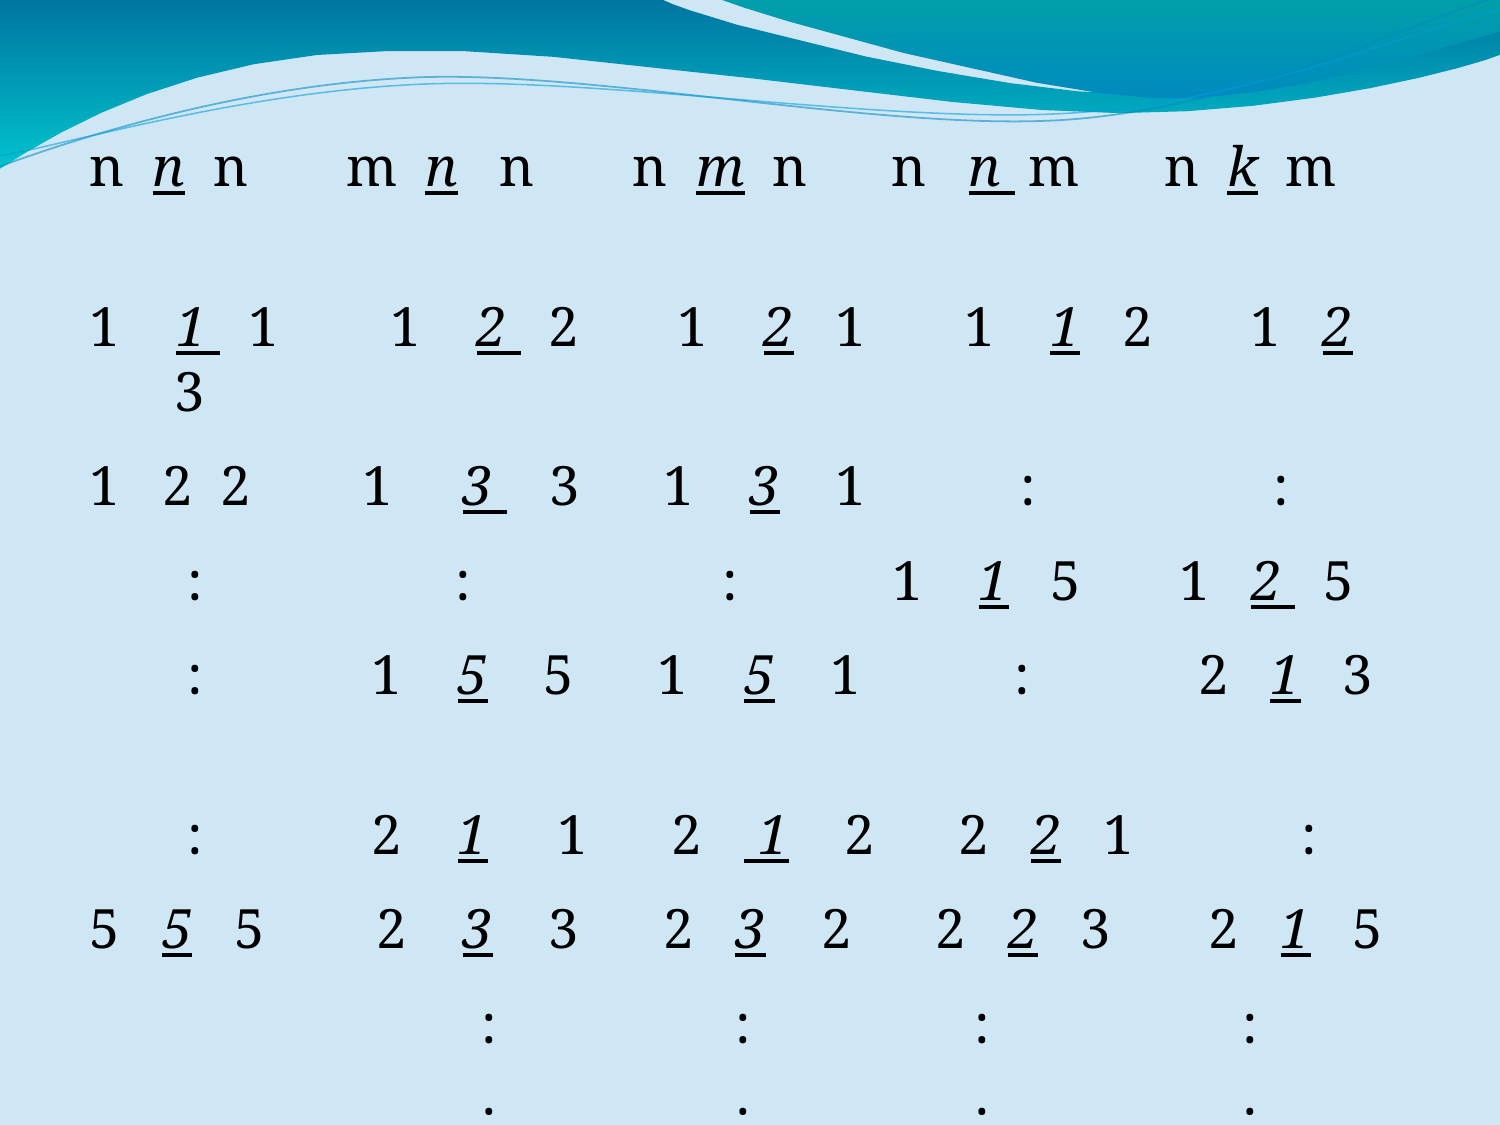

# n n n m n n n m n n n m n k m
1 1 1 1 2 2 1 2 1 1 1 2 1 2 3
1 2 2 1 3 3 1 3 1 : :
 : : : 1 1 5 1 2 5
 : 1 5 5 1 5 1 : 2 1 3
 : 2 1 1 2 1 2 2 2 1 :
5 5 5 2 3 3 2 3 2 2 2 3 2 1 5
 : : : :
 : : : :
 5 4 4 : : :
 5 4 5 5 5 4 5 4 3